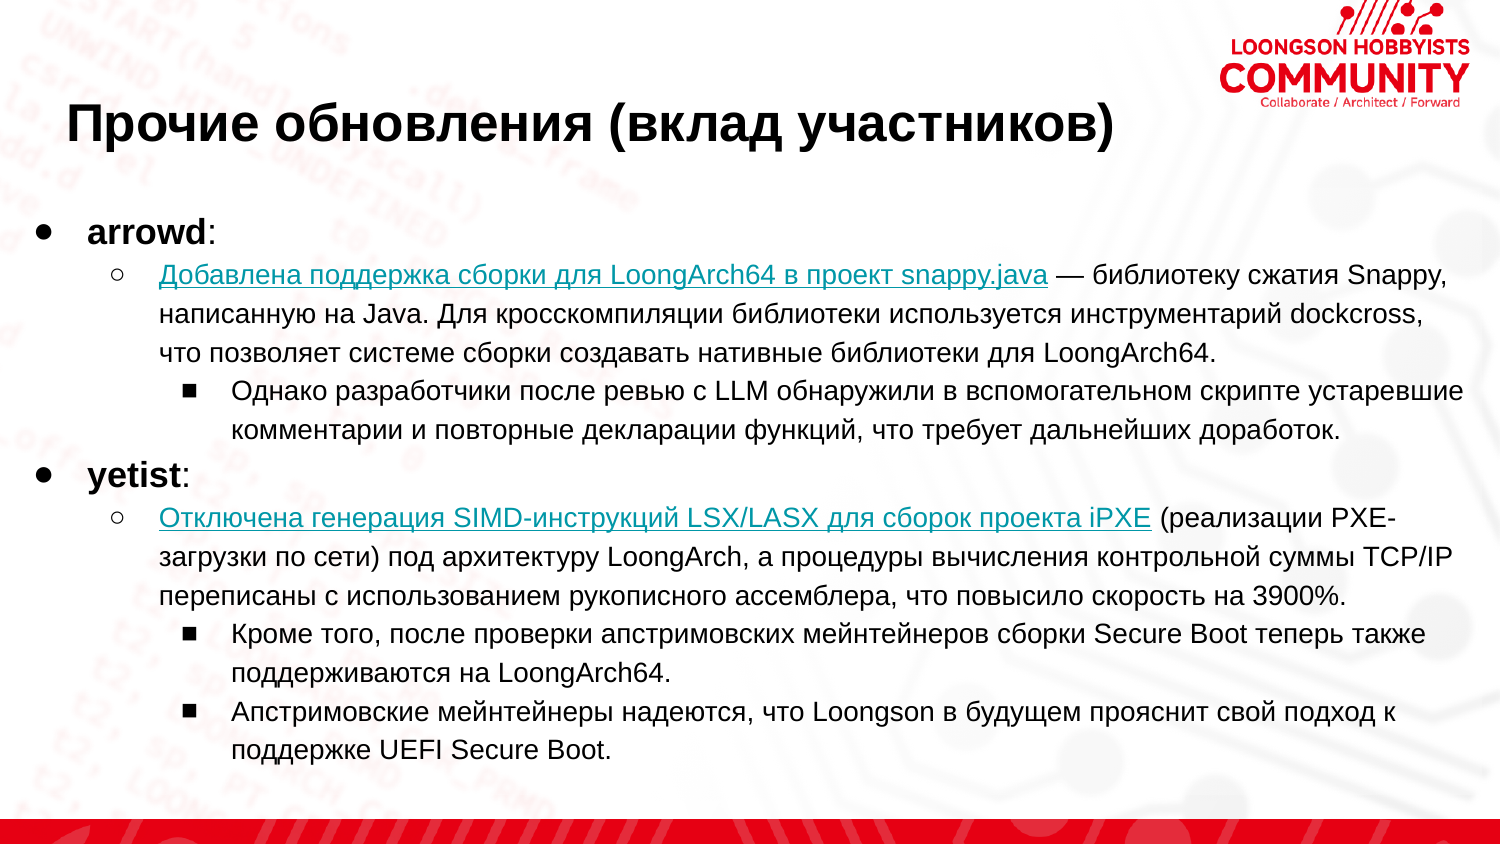

# Прочие обновления (вклад участников)
arrowd:
Добавлена поддержка сборки для LoongArch64 в проект snappy.java — библиотеку сжатия Snappy, написанную на Java. Для кросскомпиляции библиотеки используется инструментарий dockcross, что позволяет системе сборки создавать нативные библиотеки для LoongArch64.
Однако разработчики после ревью с LLM обнаружили в вспомогательном скрипте устаревшие комментарии и повторные декларации функций, что требует дальнейших доработок.
yetist:
Отключена генерация SIMD-инструкций LSX/LASX для сборок проекта iPXE (реализации PXE-загрузки по сети) под архитектуру LoongArch, а процедуры вычисления контрольной суммы TCP/IP переписаны с использованием рукописного ассемблера, что повысило скорость на 3900%.
Кроме того, после проверки апстримовских мейнтейнеров сборки Secure Boot теперь также поддерживаются на LoongArch64.
Апстримовские мейнтейнеры надеются, что Loongson в будущем прояснит свой подход к поддержке UEFI Secure Boot.